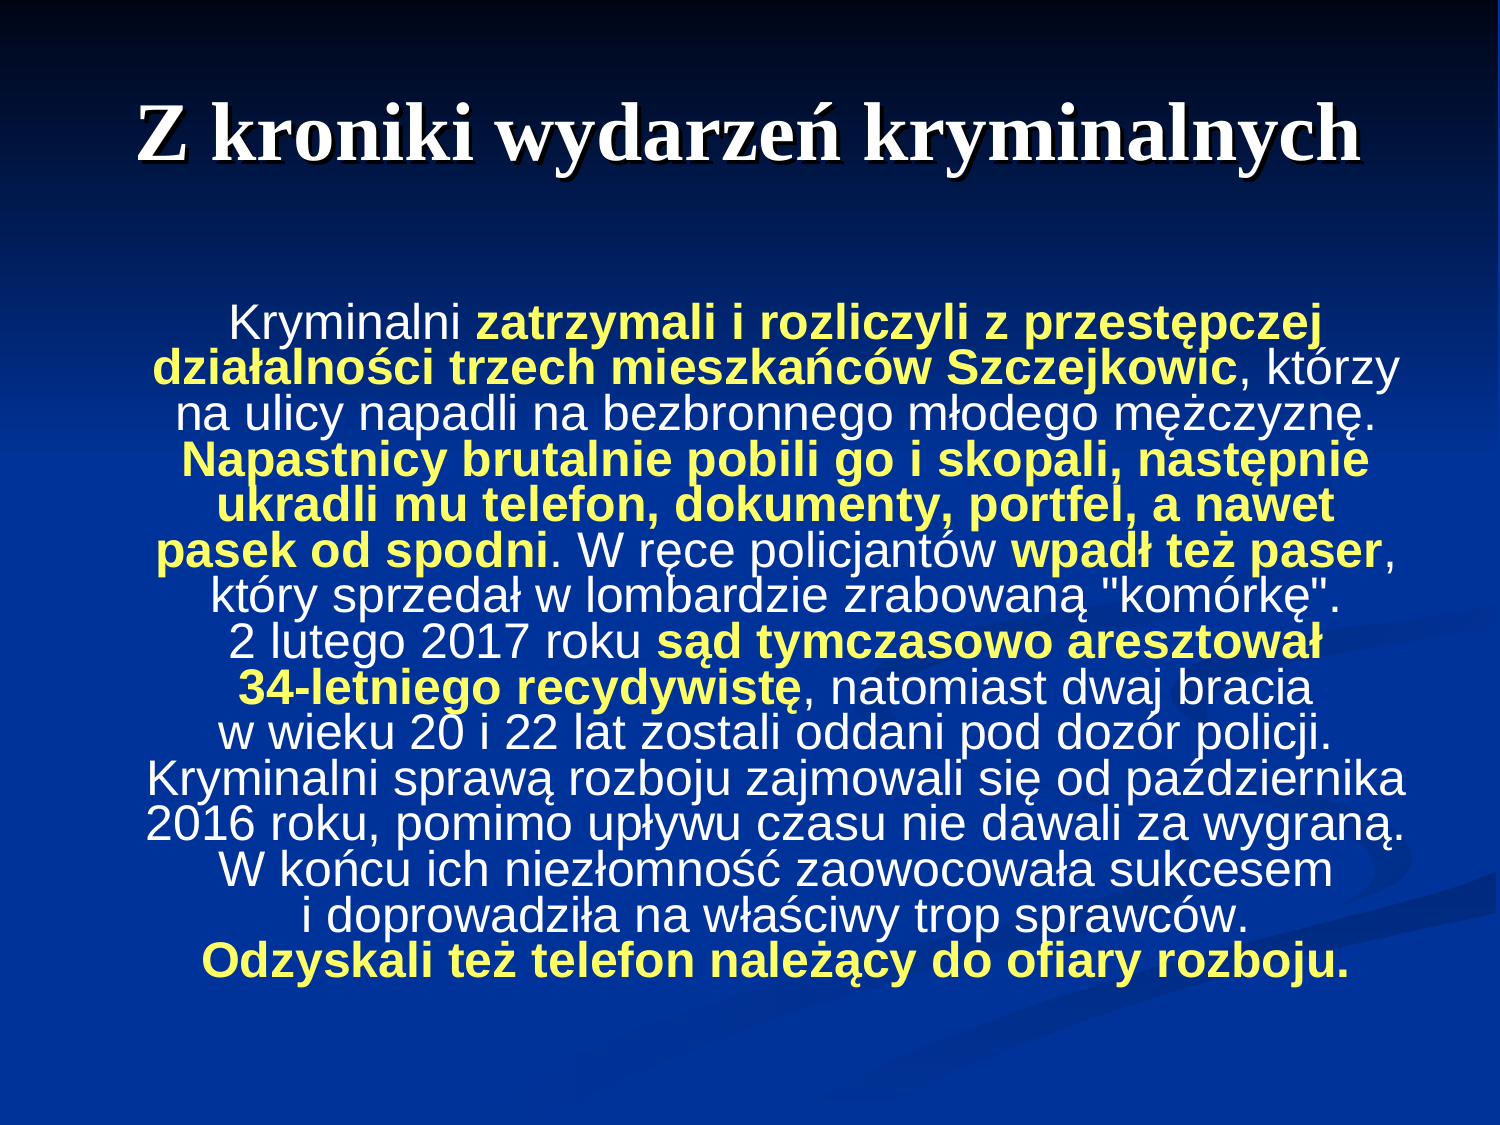

# Z kroniki wydarzeń kryminalnych
Kryminalni zatrzymali i rozliczyli z przestępczej działalności trzech mieszkańców Szczejkowic, którzy na ulicy napadli na bezbronnego młodego mężczyznę. Napastnicy brutalnie pobili go i skopali, następnie ukradli mu telefon, dokumenty, portfel, a nawet pasek od spodni. W ręce policjantów wpadł też paser, który sprzedał w lombardzie zrabowaną "komórkę".
2 lutego 2017 roku sąd tymczasowo aresztował
34-letniego recydywistę, natomiast dwaj bracia
w wieku 20 i 22 lat zostali oddani pod dozór policji. Kryminalni sprawą rozboju zajmowali się od października 2016 roku, pomimo upływu czasu nie dawali za wygraną.
W końcu ich niezłomność zaowocowała sukcesem
i doprowadziła na właściwy trop sprawców.
Odzyskali też telefon należący do ofiary rozboju.